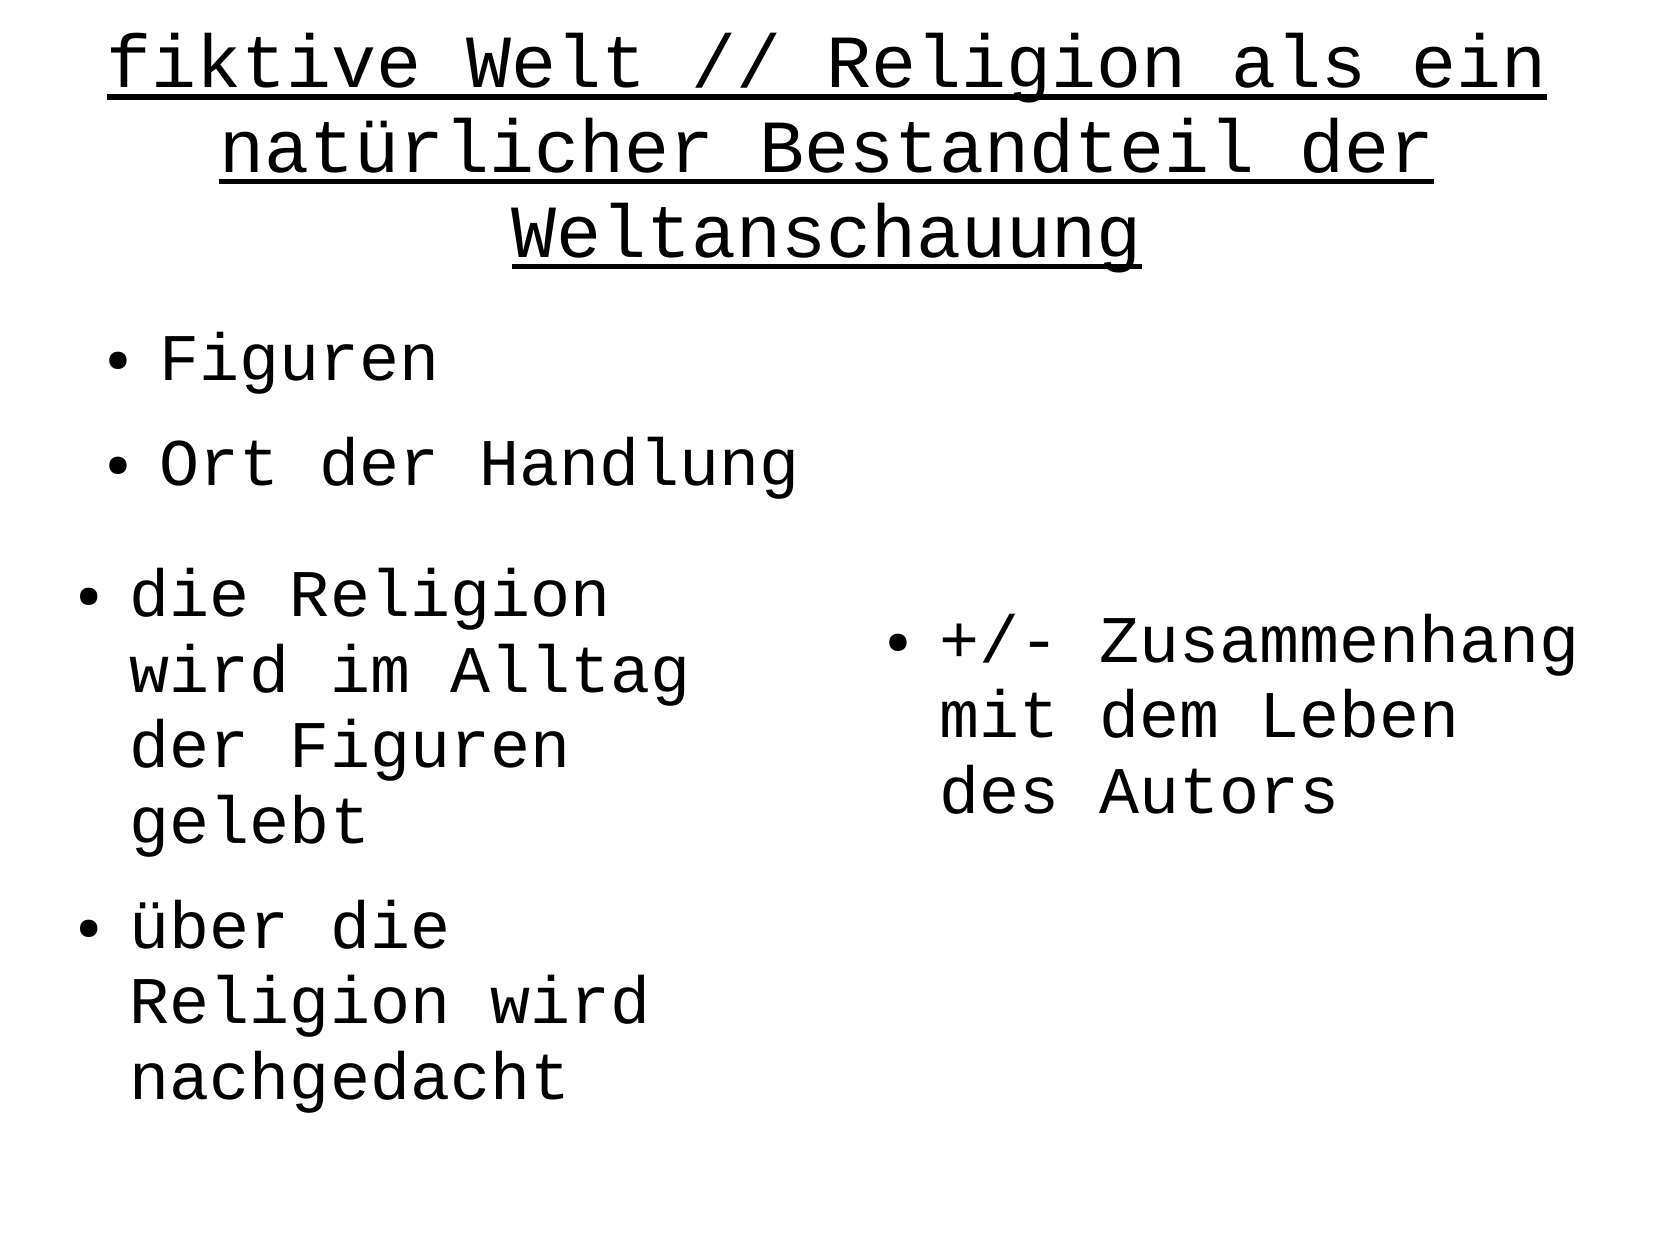

# fiktive Welt // Religion als ein natürlicher Bestandteil der Weltanschauung
Figuren
Ort der Handlung
+/- Zusammenhang mit dem Leben des Autors
die Religion wird im Alltag der Figuren gelebt
über die Religion wird nachgedacht